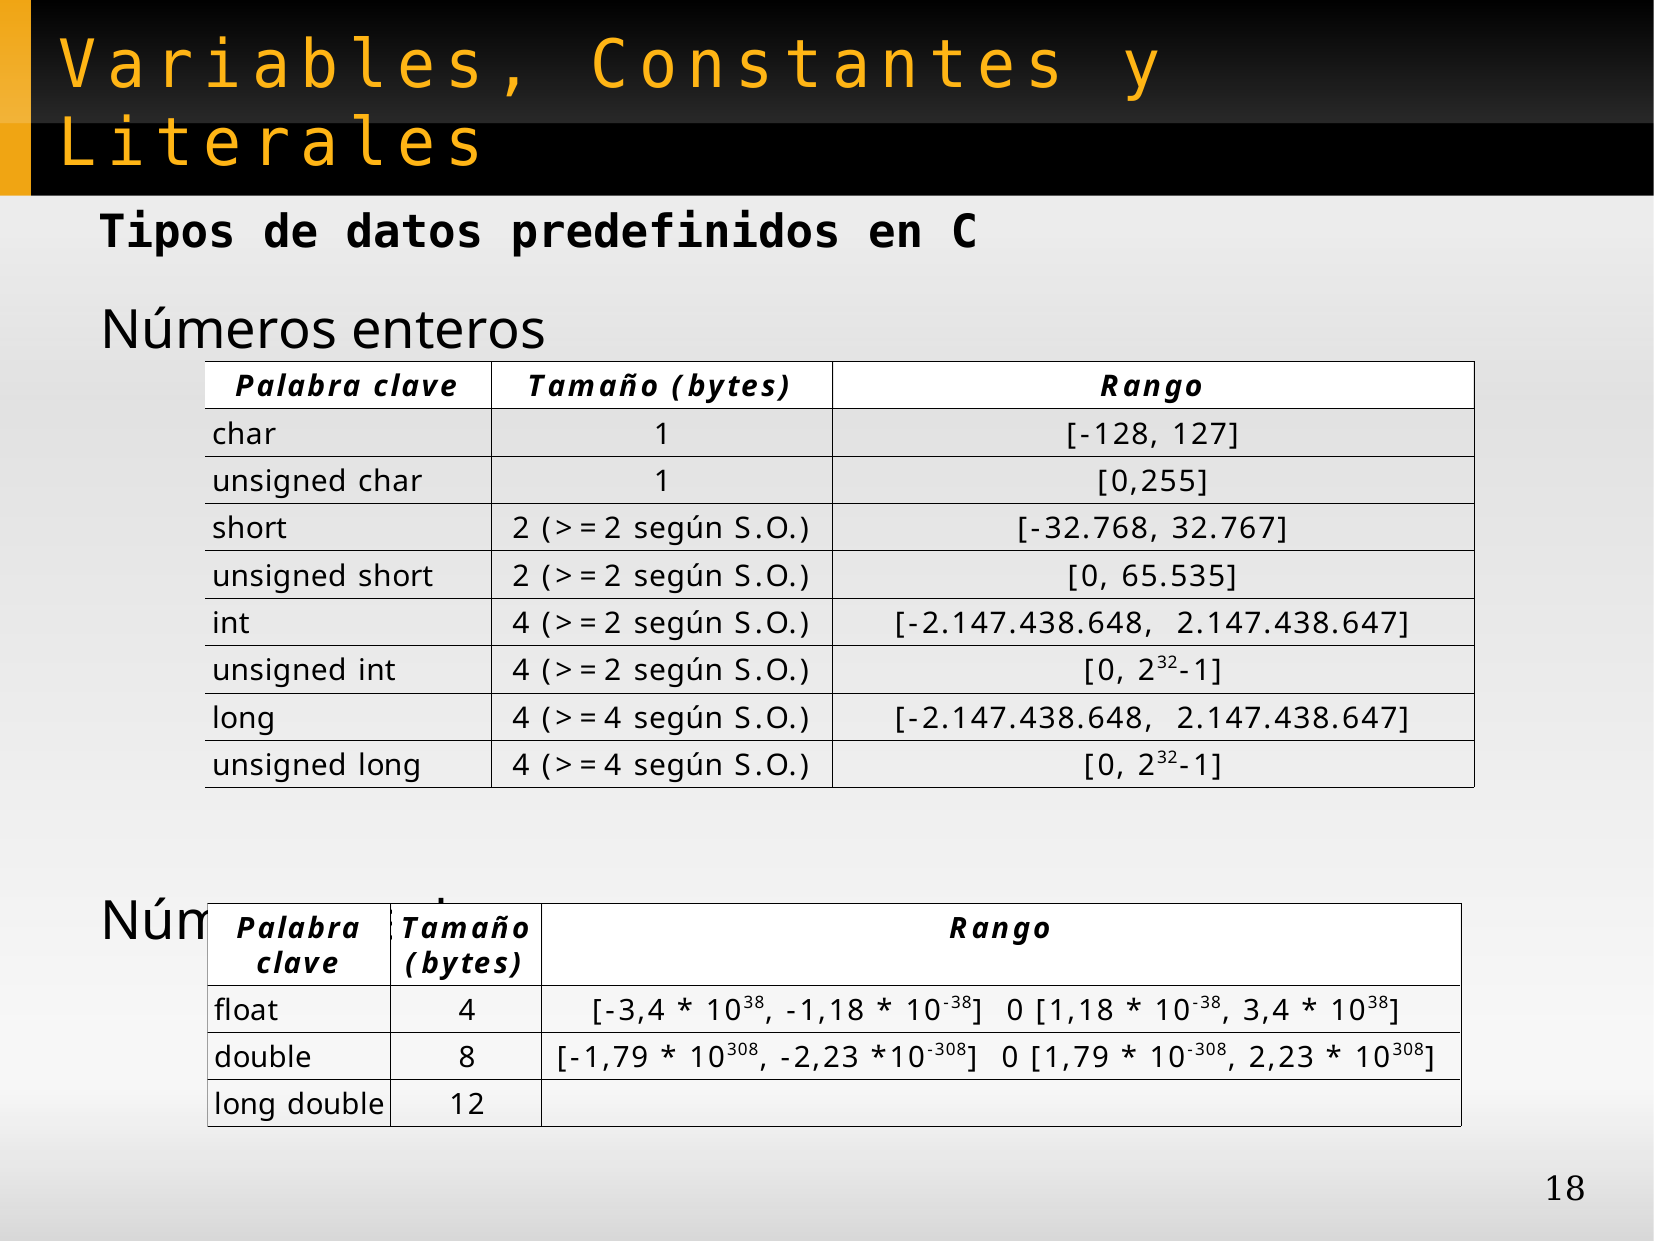

# Variables, Constantes y Literales
Tipos de datos predefinidos en C
Números enteros
Números reales
(Para ver los rangos, mirar /usr/include/limits.h)
18